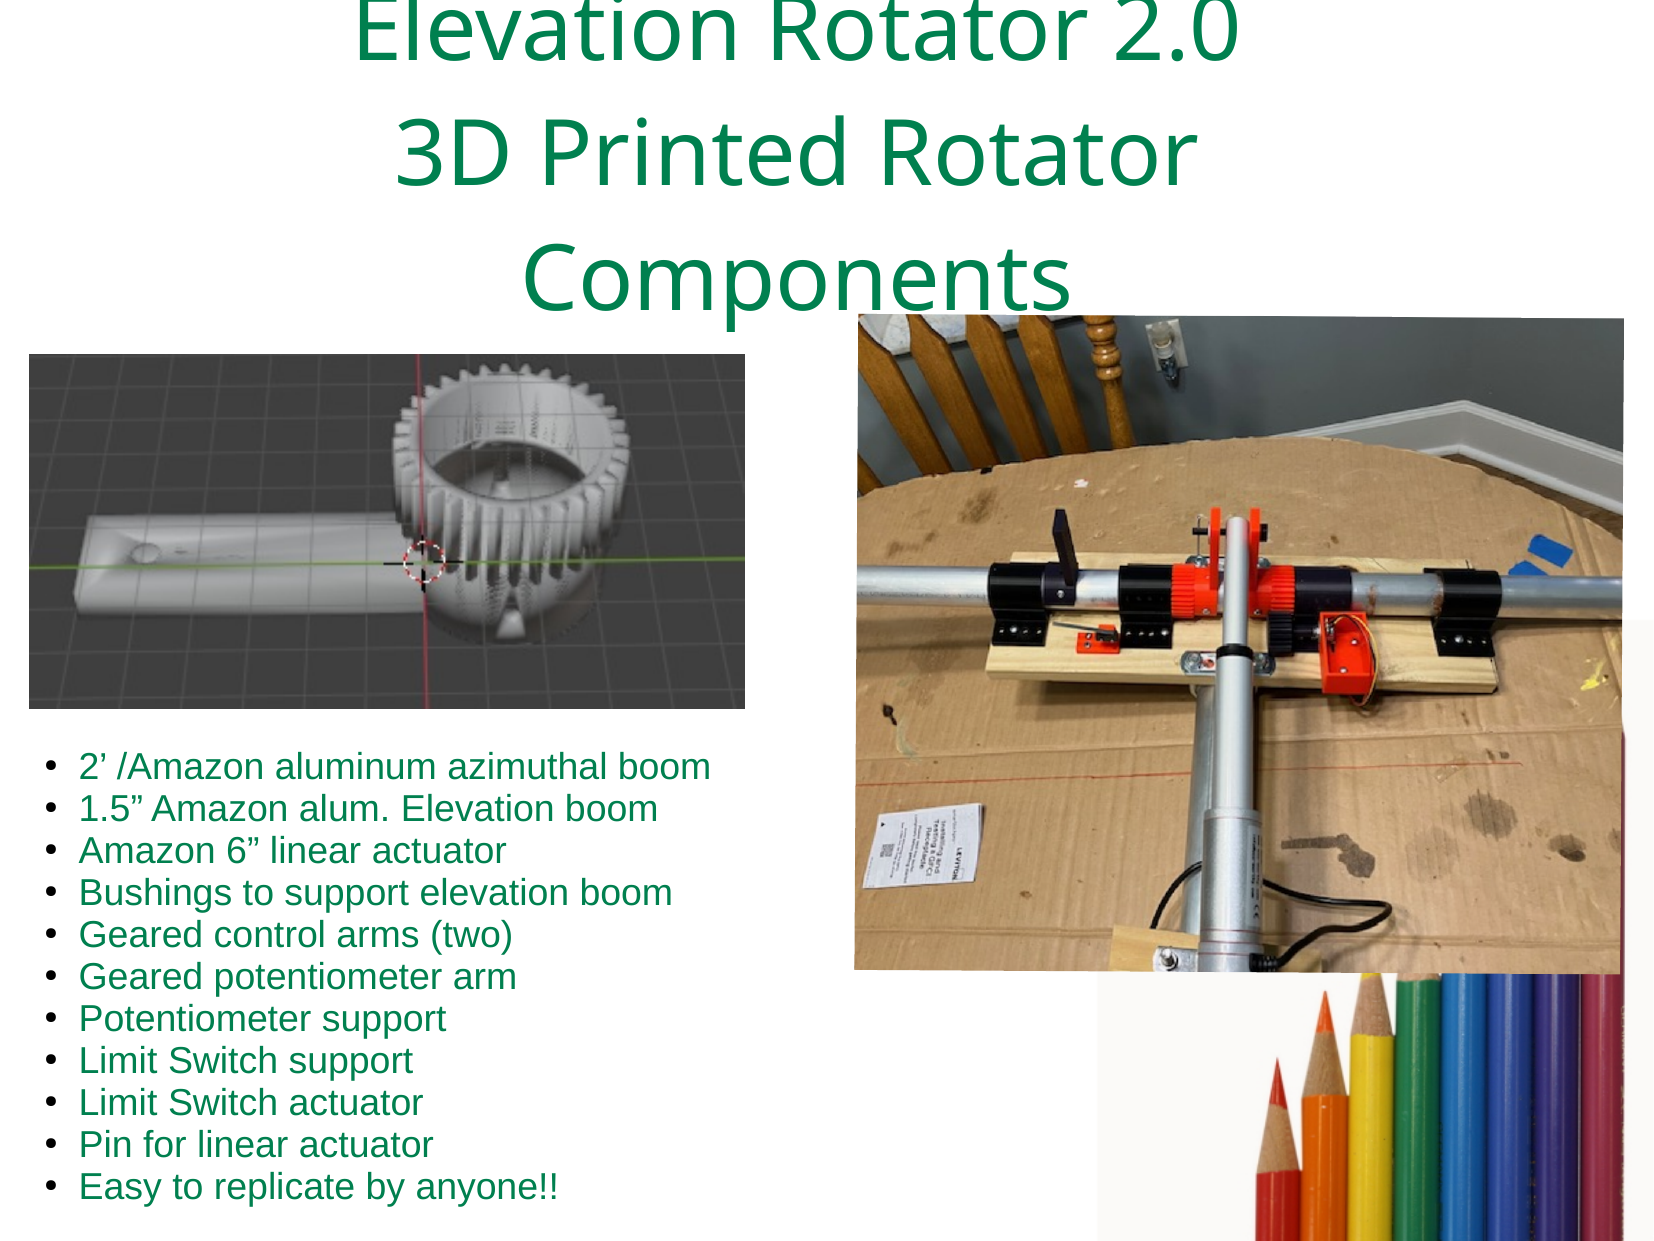

# Elevation Rotator 2.0 3D Printed Rotator Components
 2’ /Amazon aluminum azimuthal boom
 1.5” Amazon alum. Elevation boom
 Amazon 6” linear actuator
 Bushings to support elevation boom
 Geared control arms (two)
 Geared potentiometer arm
 Potentiometer support
 Limit Switch support
 Limit Switch actuator
 Pin for linear actuator
 Easy to replicate by anyone!!